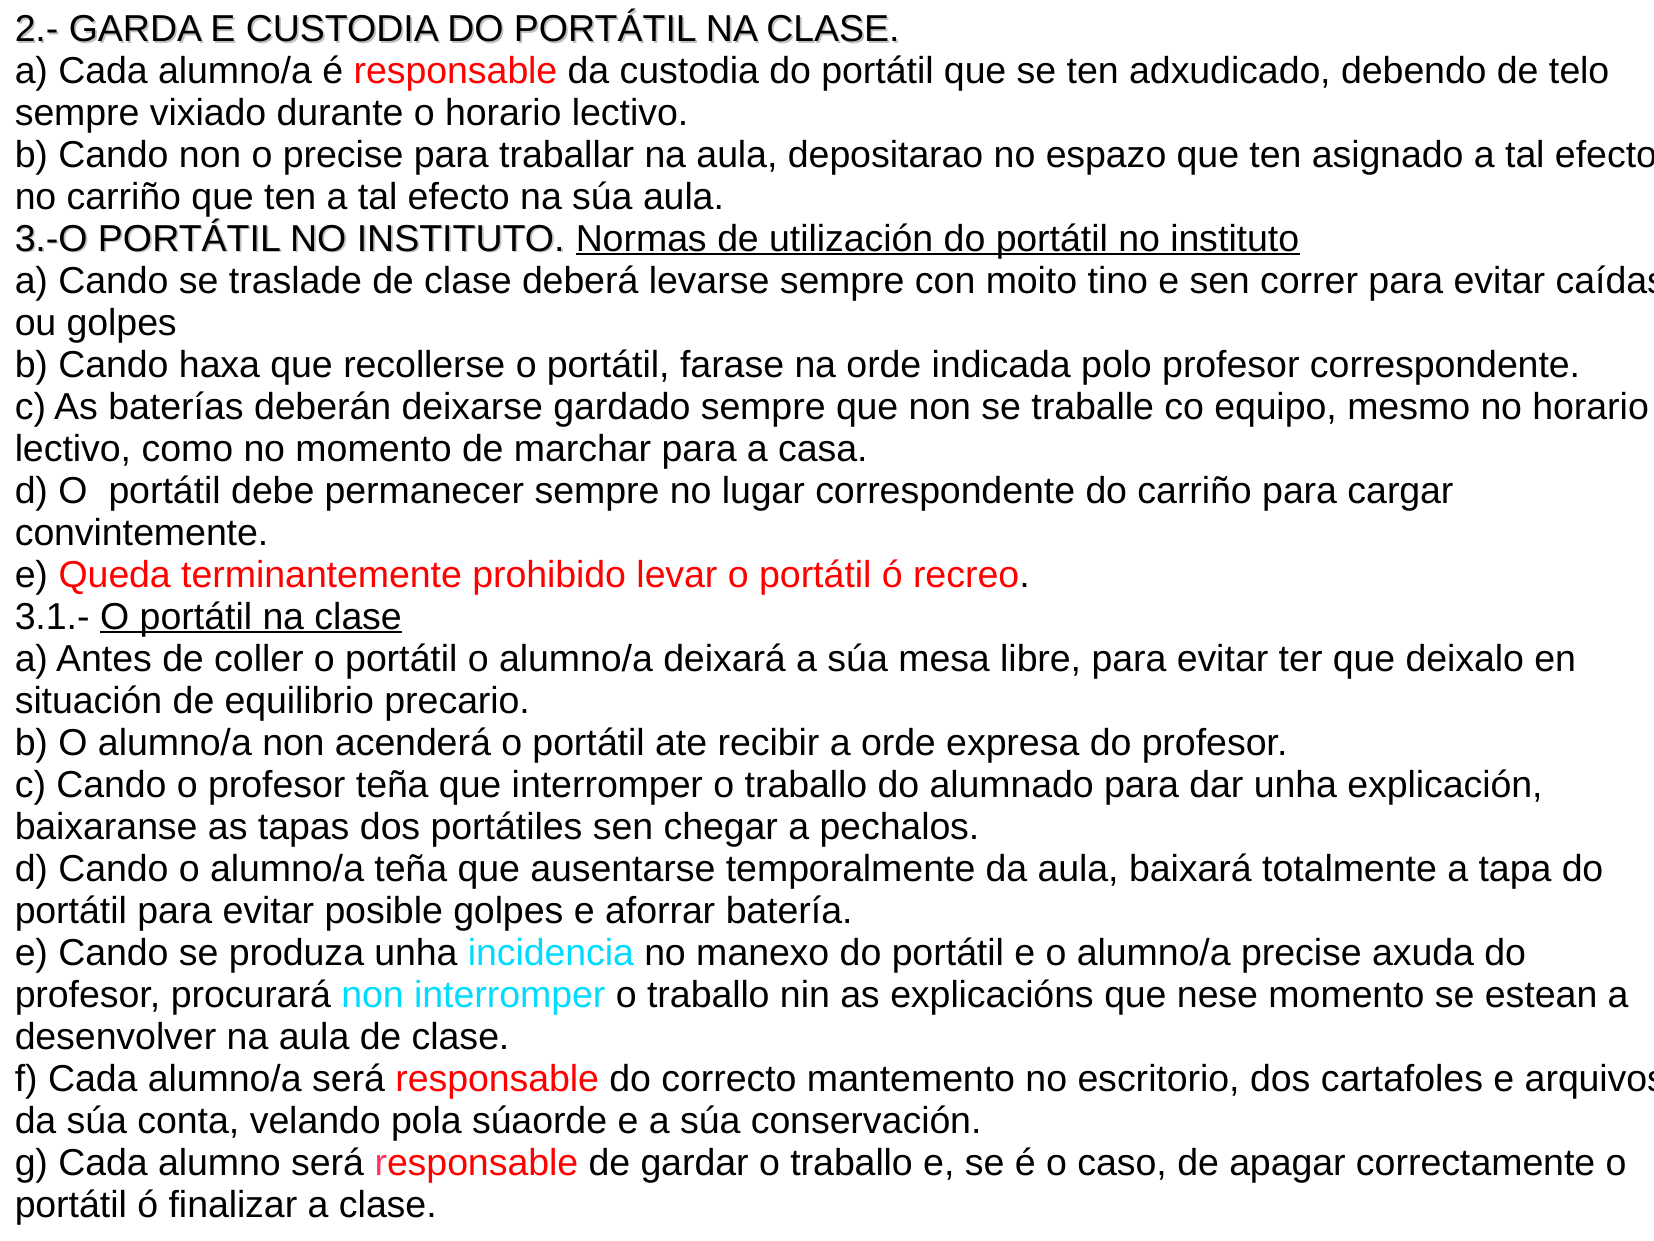

2.- GARDA E CUSTODIA DO PORTÁTIL NA CLASE.
a) Cada alumno/a é responsable da custodia do portátil que se ten adxudicado, debendo de telo sempre vixiado durante o horario lectivo.
b) Cando non o precise para traballar na aula, depositarao no espazo que ten asignado a tal efecto no carriño que ten a tal efecto na súa aula.
3.-O PORTÁTIL NO INSTITUTO. Normas de utilización do portátil no instituto
a) Cando se traslade de clase deberá levarse sempre con moito tino e sen correr para evitar caídas ou golpes
b) Cando haxa que recollerse o portátil, farase na orde indicada polo profesor correspondente.
c) As baterías deberán deixarse gardado sempre que non se traballe co equipo, mesmo no horario lectivo, como no momento de marchar para a casa.
d) O portátil debe permanecer sempre no lugar correspondente do carriño para cargar convintemente.
e) Queda terminantemente prohibido levar o portátil ó recreo.
3.1.- O portátil na clase
a) Antes de coller o portátil o alumno/a deixará a súa mesa libre, para evitar ter que deixalo en situación de equilibrio precario.
b) O alumno/a non acenderá o portátil ate recibir a orde expresa do profesor.
c) Cando o profesor teña que interromper o traballo do alumnado para dar unha explicación, baixaranse as tapas dos portátiles sen chegar a pechalos.
d) Cando o alumno/a teña que ausentarse temporalmente da aula, baixará totalmente a tapa do portátil para evitar posible golpes e aforrar batería.
e) Cando se produza unha incidencia no manexo do portátil e o alumno/a precise axuda do profesor, procurará non interromper o traballo nin as explicacións que nese momento se estean a desenvolver na aula de clase.
f) Cada alumno/a será responsable do correcto mantemento no escritorio, dos cartafoles e arquivos da súa conta, velando pola súaorde e a súa conservación.
g) Cada alumno será responsable de gardar o traballo e, se é o caso, de apagar correctamente o portátil ó finalizar a clase.